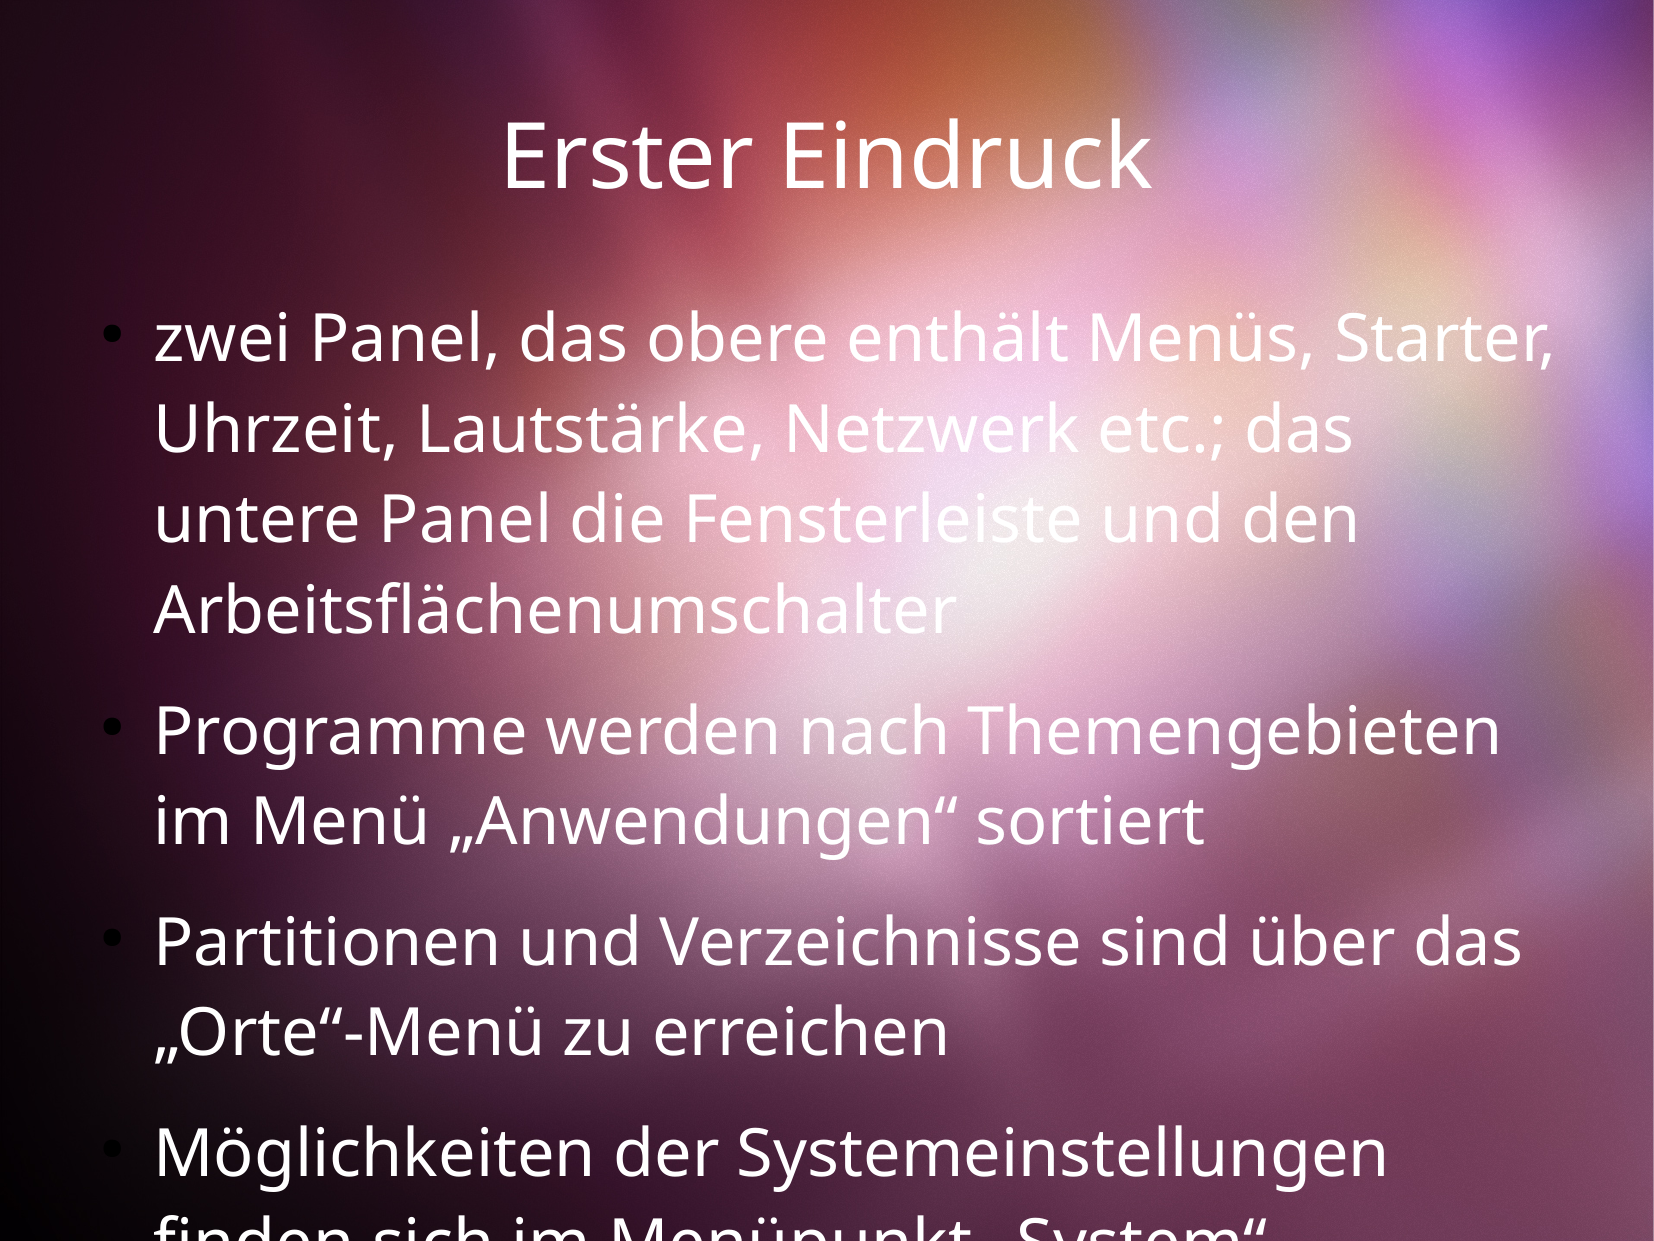

# Erster Eindruck
zwei Panel, das obere enthält Menüs, Starter, Uhrzeit, Lautstärke, Netzwerk etc.; das untere Panel die Fensterleiste und den Arbeitsflächenumschalter
Programme werden nach Themengebieten im Menü „Anwendungen“ sortiert
Partitionen und Verzeichnisse sind über das „Orte“-Menü zu erreichen
Möglichkeiten der Systemeinstellungen finden sich im Menüpunkt „System“.